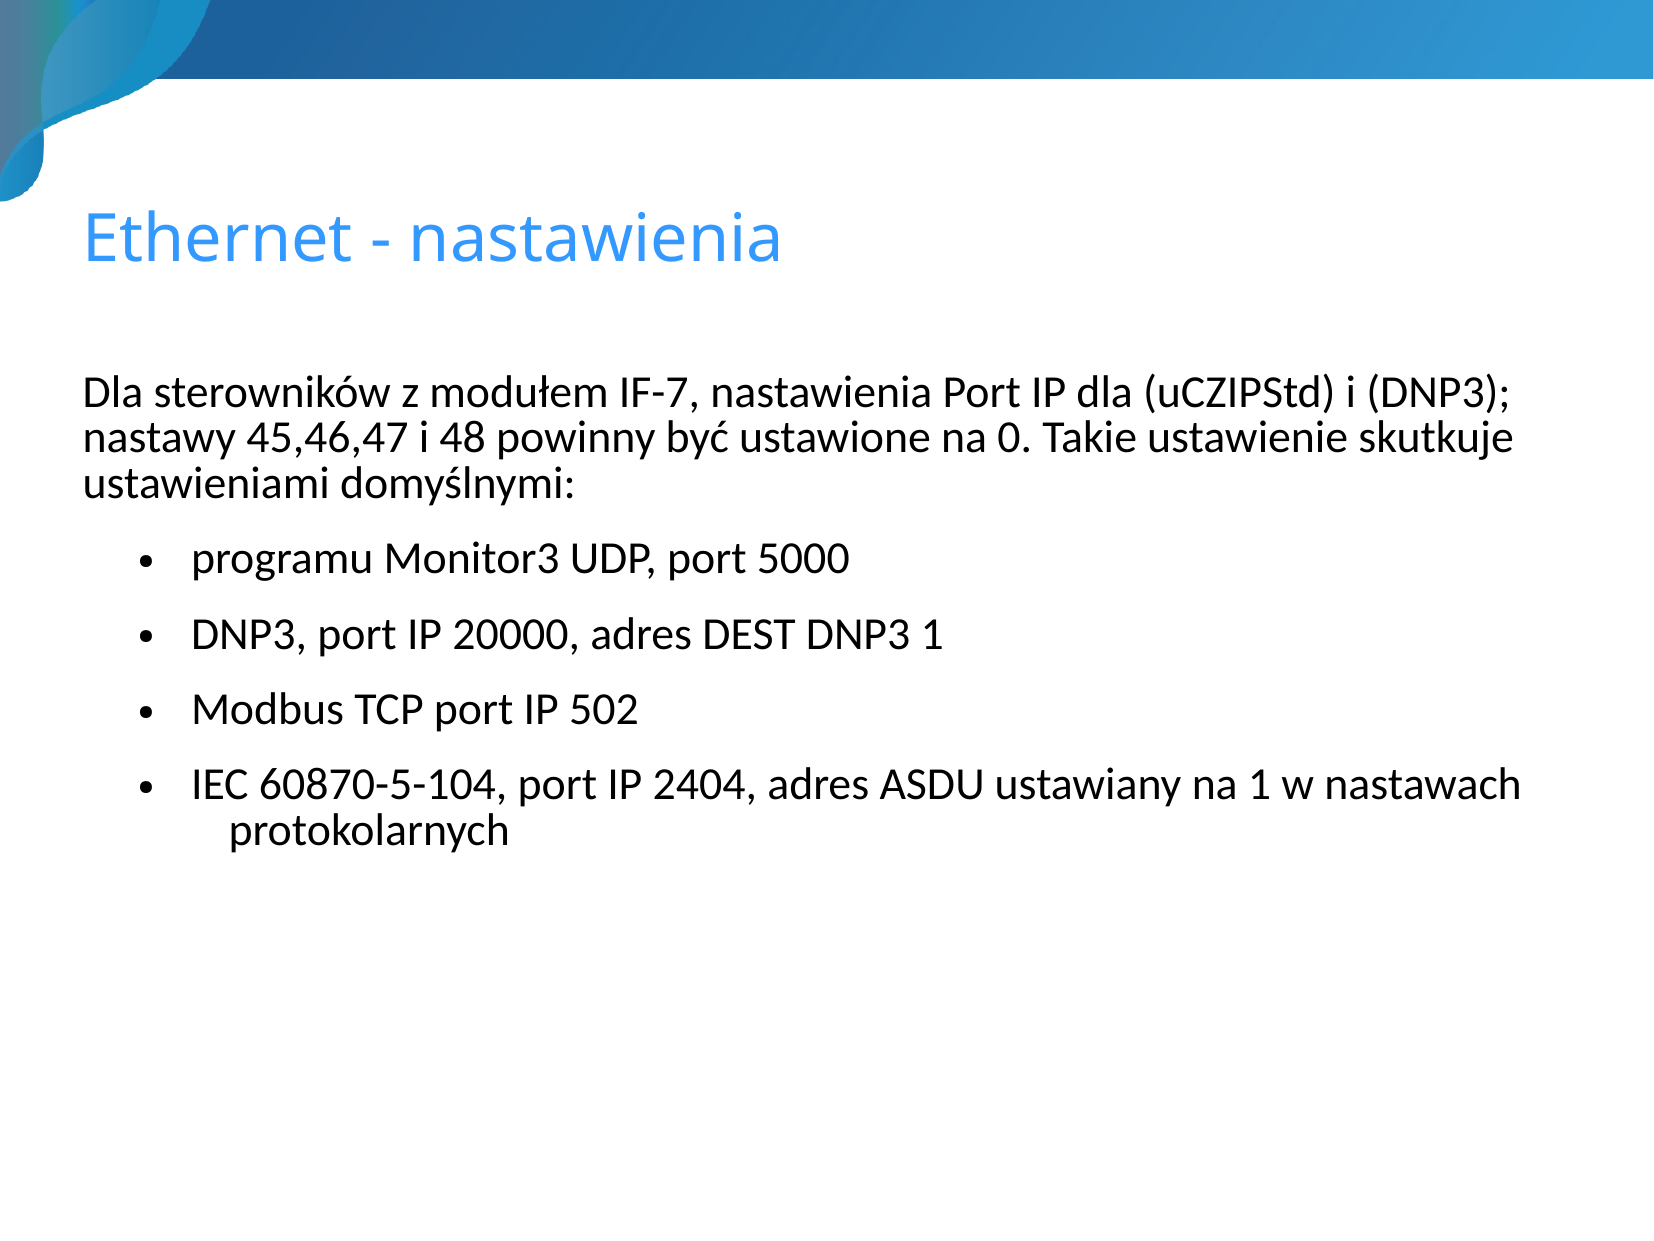

# Ethernet - nastawienia
Dla sterowników z modułem IF-7, nastawienia Port IP dla (uCZIPStd) i (DNP3); nastawy 45,46,47 i 48 powinny być ustawione na 0. Takie ustawienie skutkuje ustawieniami domyślnymi:
programu Monitor3 UDP, port 5000
DNP3, port IP 20000, adres DEST DNP3 1
Modbus TCP port IP 502
IEC 60870-5-104, port IP 2404, adres ASDU ustawiany na 1 w nastawach protokolarnych